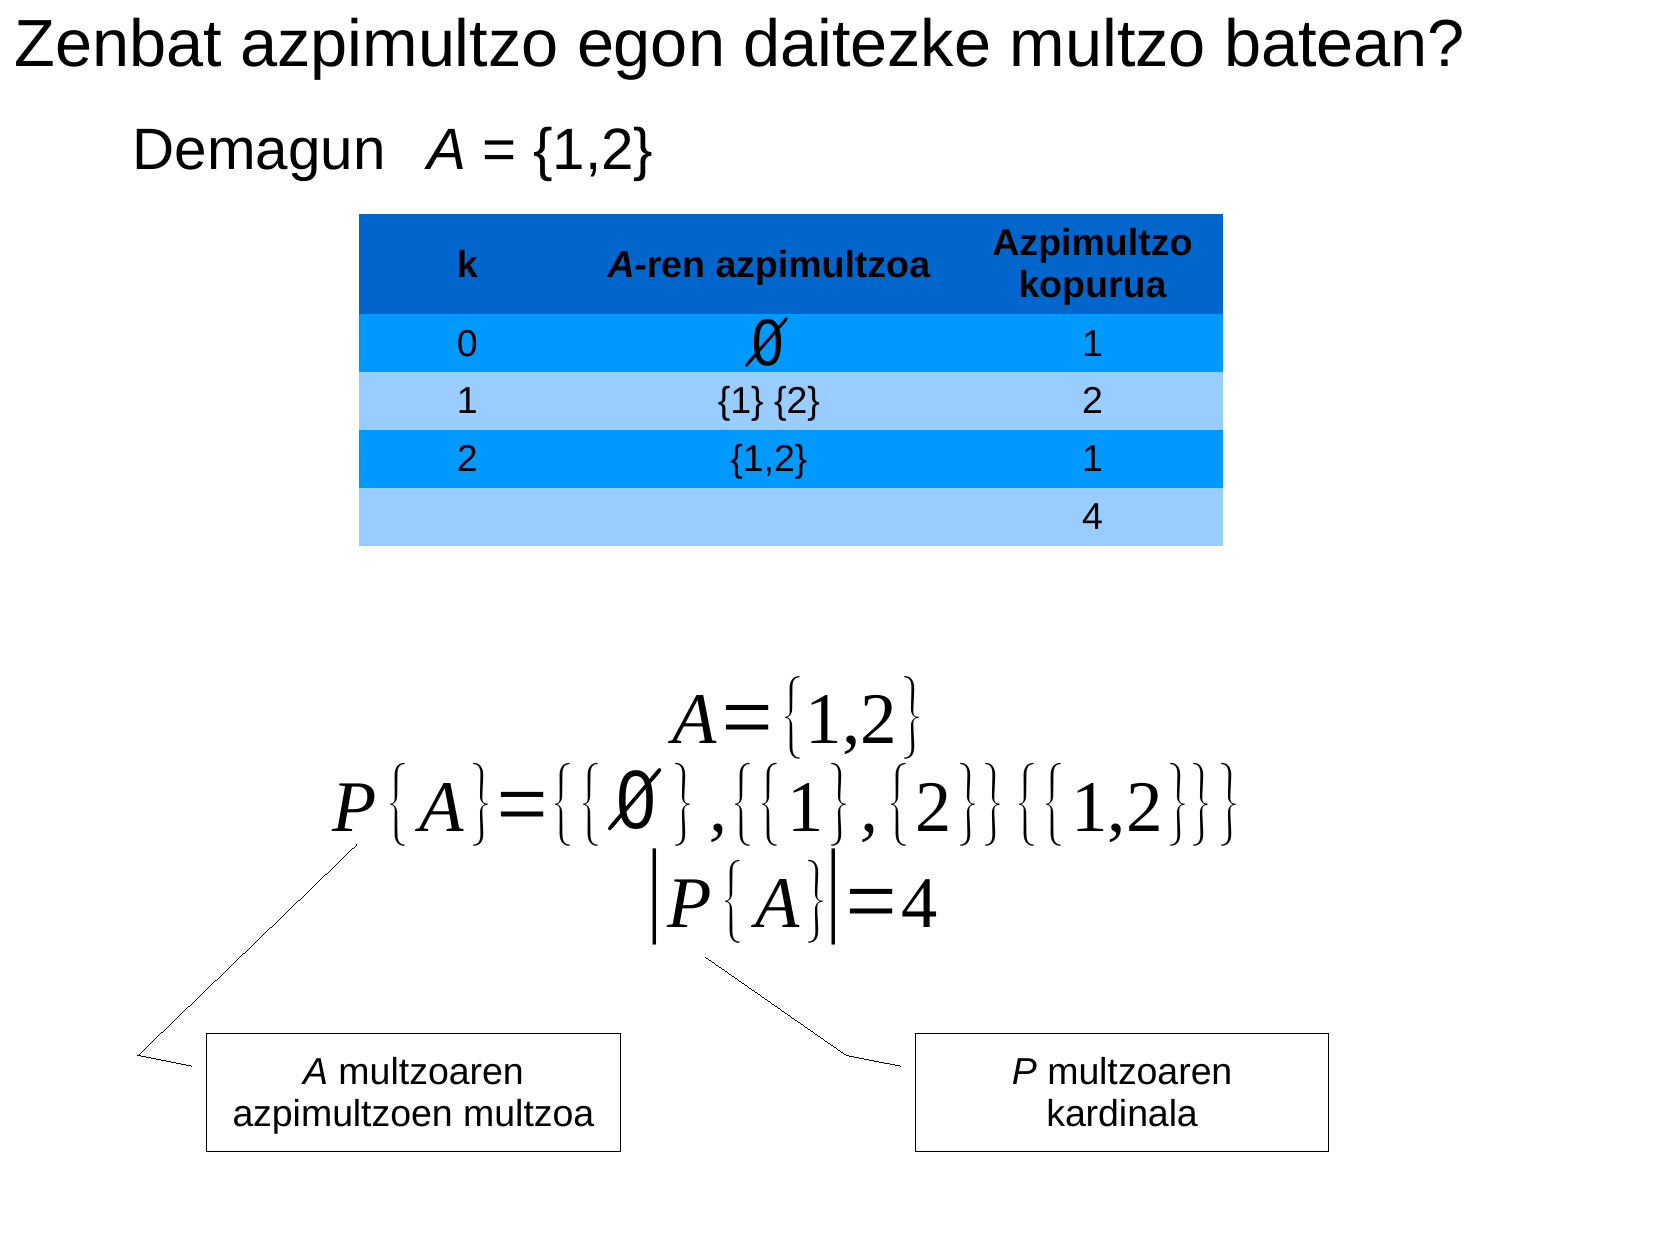

Zenbat azpimultzo egon daitezke multzo batean?
Demagun A = {1,2}
| k | A-ren azpimultzoa | Azpimultzo kopurua |
| --- | --- | --- |
| 0 | | 1 |
| 1 | {1} {2} | 2 |
| 2 | {1,2} | 1 |
| | | 4 |
∅
A
1,2
=
{
}
P
A
,
1
,
2
1,2
{
}
=
{
{
∅
}
{
{
}
{
}
}
{
{
}
}
}
∣
∣
P
A
4
{
}
=
A multzoaren
azpimultzoen multzoa
P multzoaren
kardinala